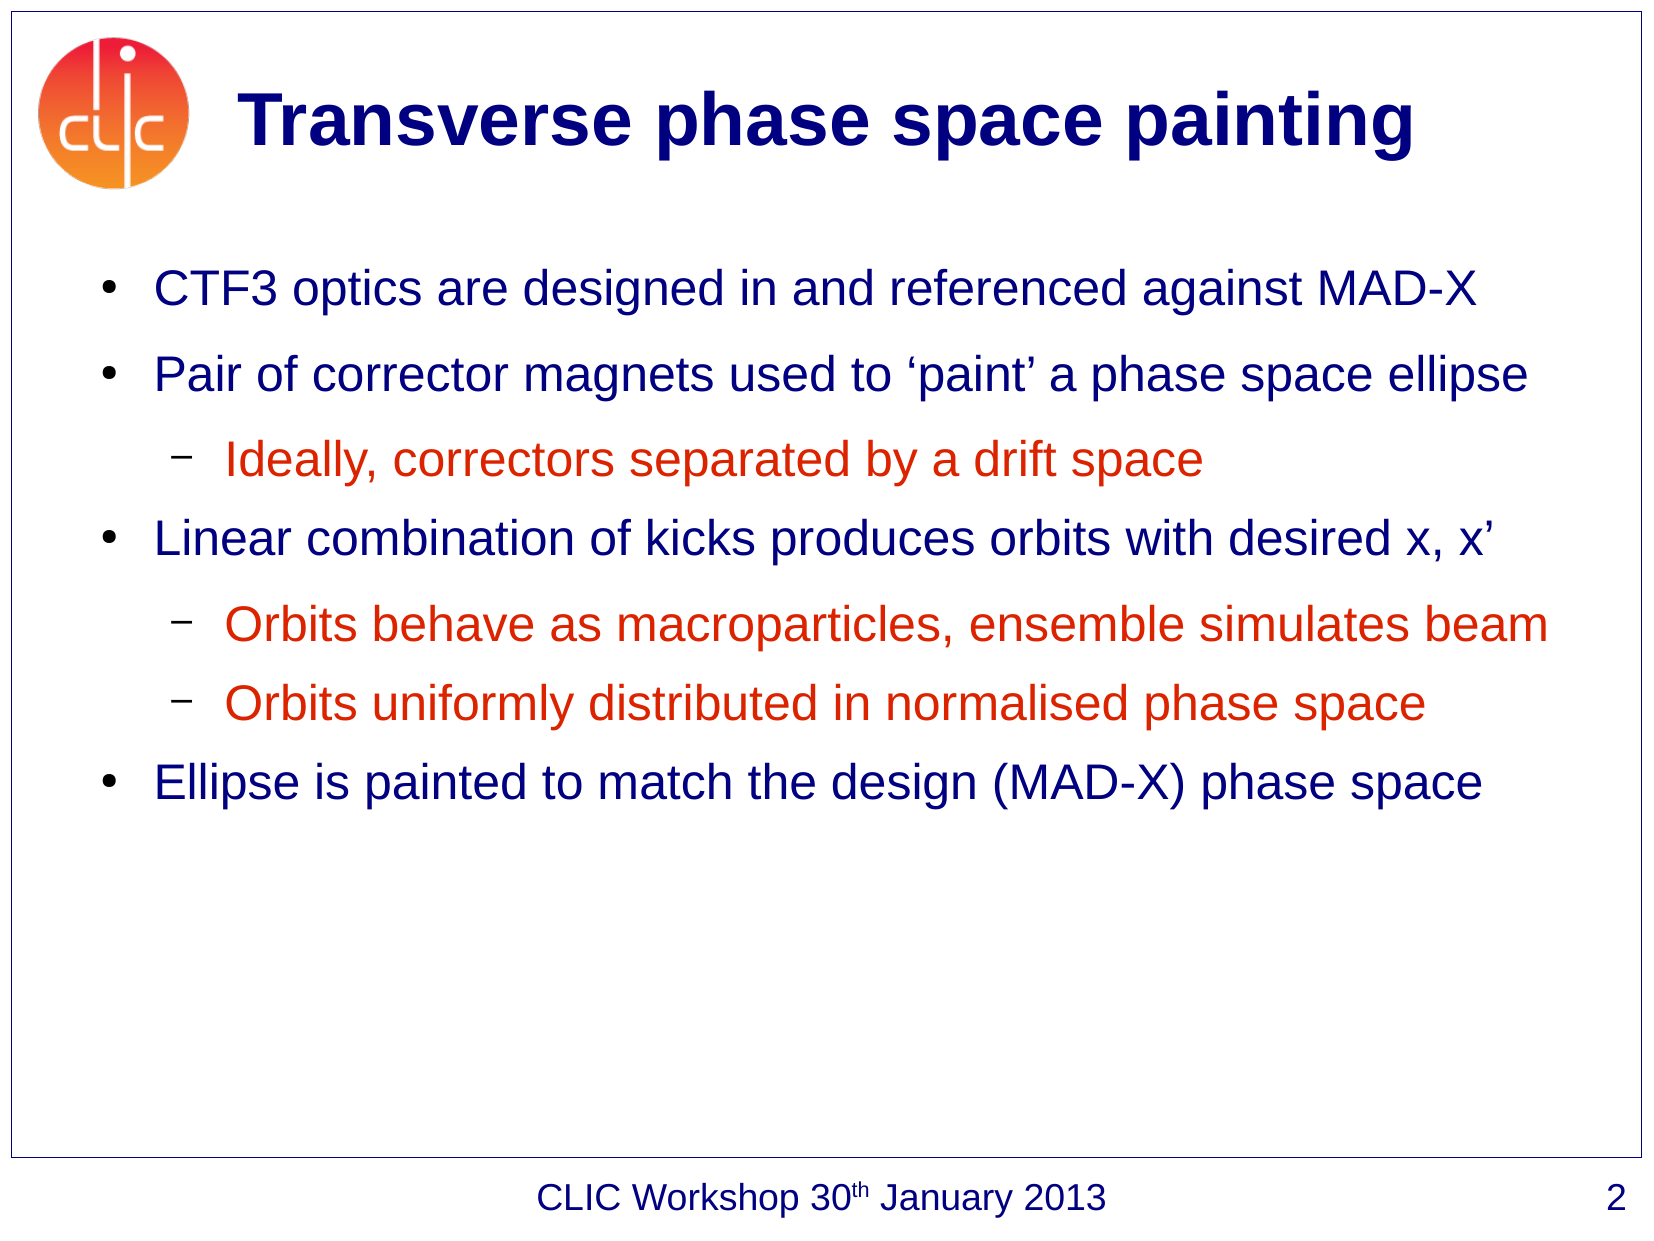

# Transverse phase space painting
CTF3 optics are designed in and referenced against MAD-X
Pair of corrector magnets used to ‘paint’ a phase space ellipse
Ideally, correctors separated by a drift space
Linear combination of kicks produces orbits with desired x, x’
Orbits behave as macroparticles, ensemble simulates beam
Orbits uniformly distributed in normalised phase space
Ellipse is painted to match the design (MAD-X) phase space
CLIC Workshop 30th January 2013
2